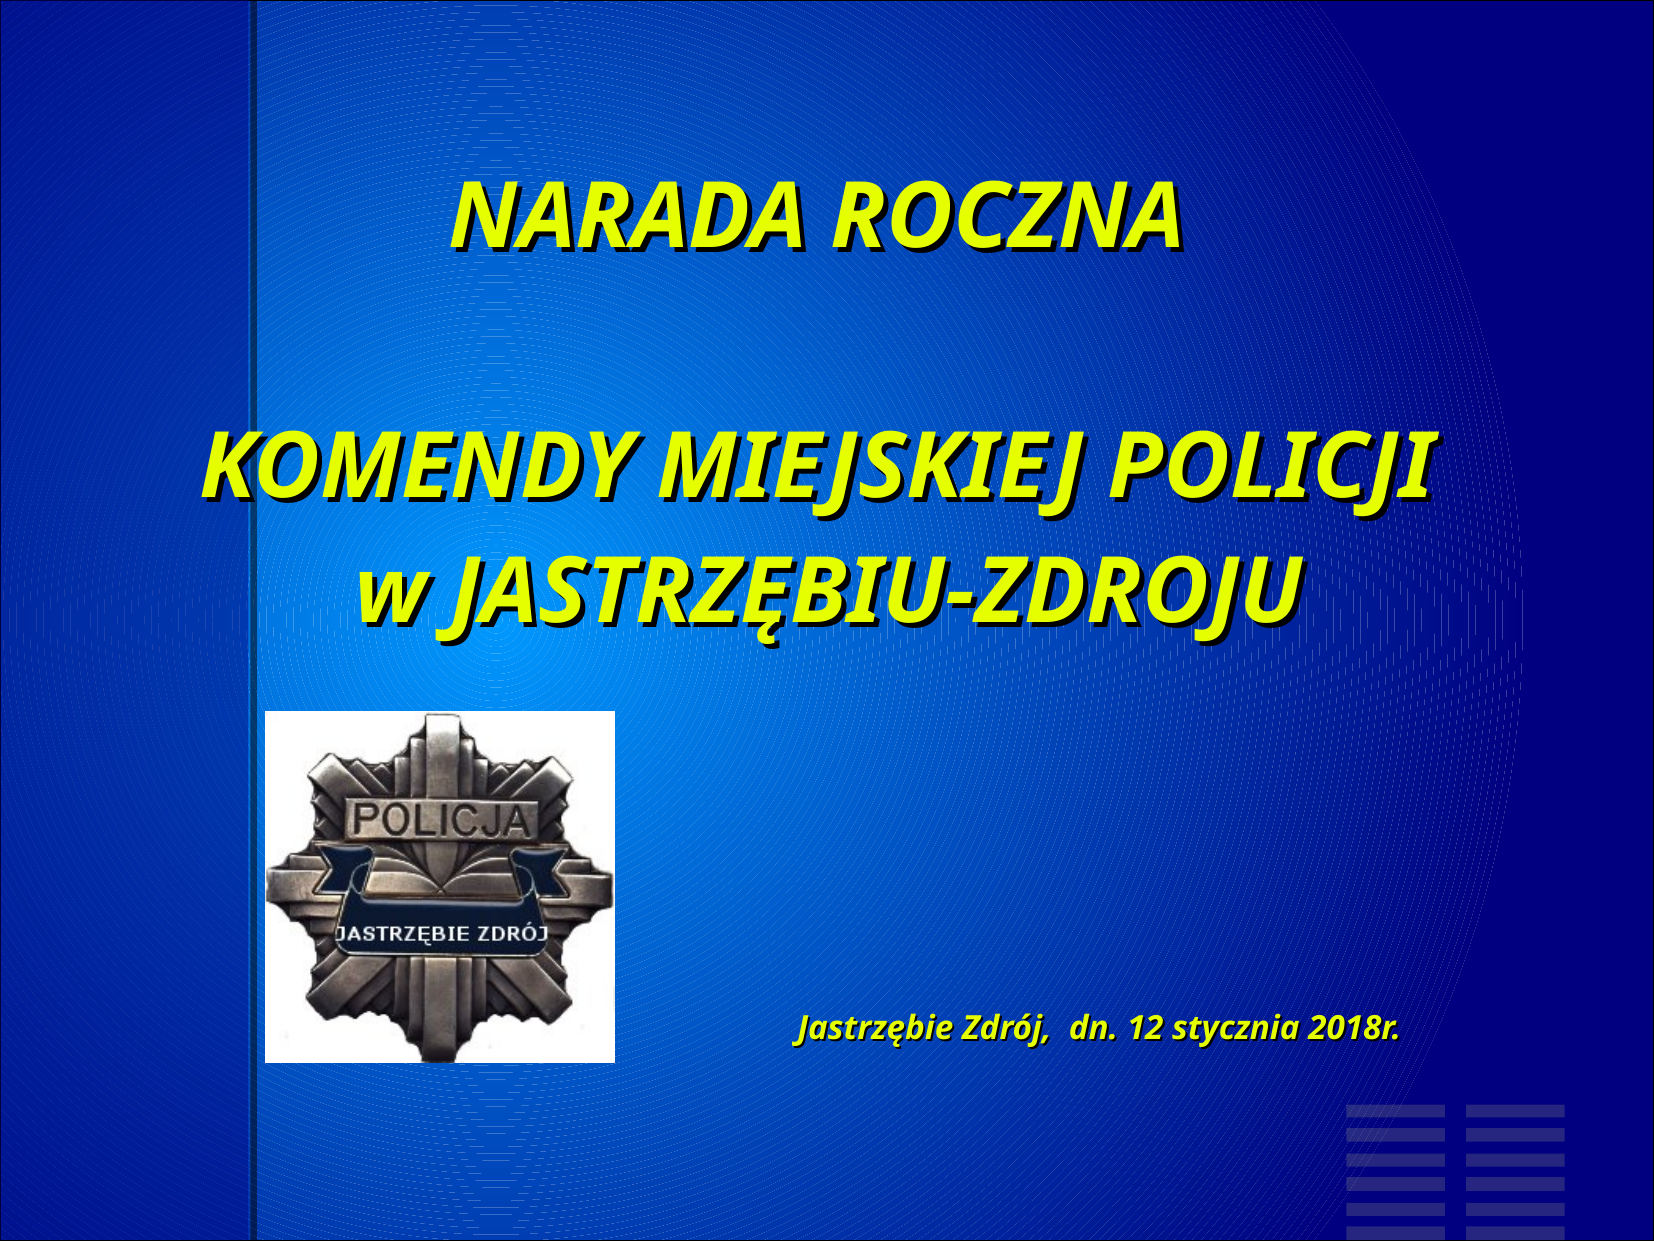

# NARADA ROCZNA KOMENDY MIEJSKIEJ POLICJI w JASTRZĘBIU-ZDROJU
Jastrzębie Zdrój, dn. 12 stycznia 2018r.